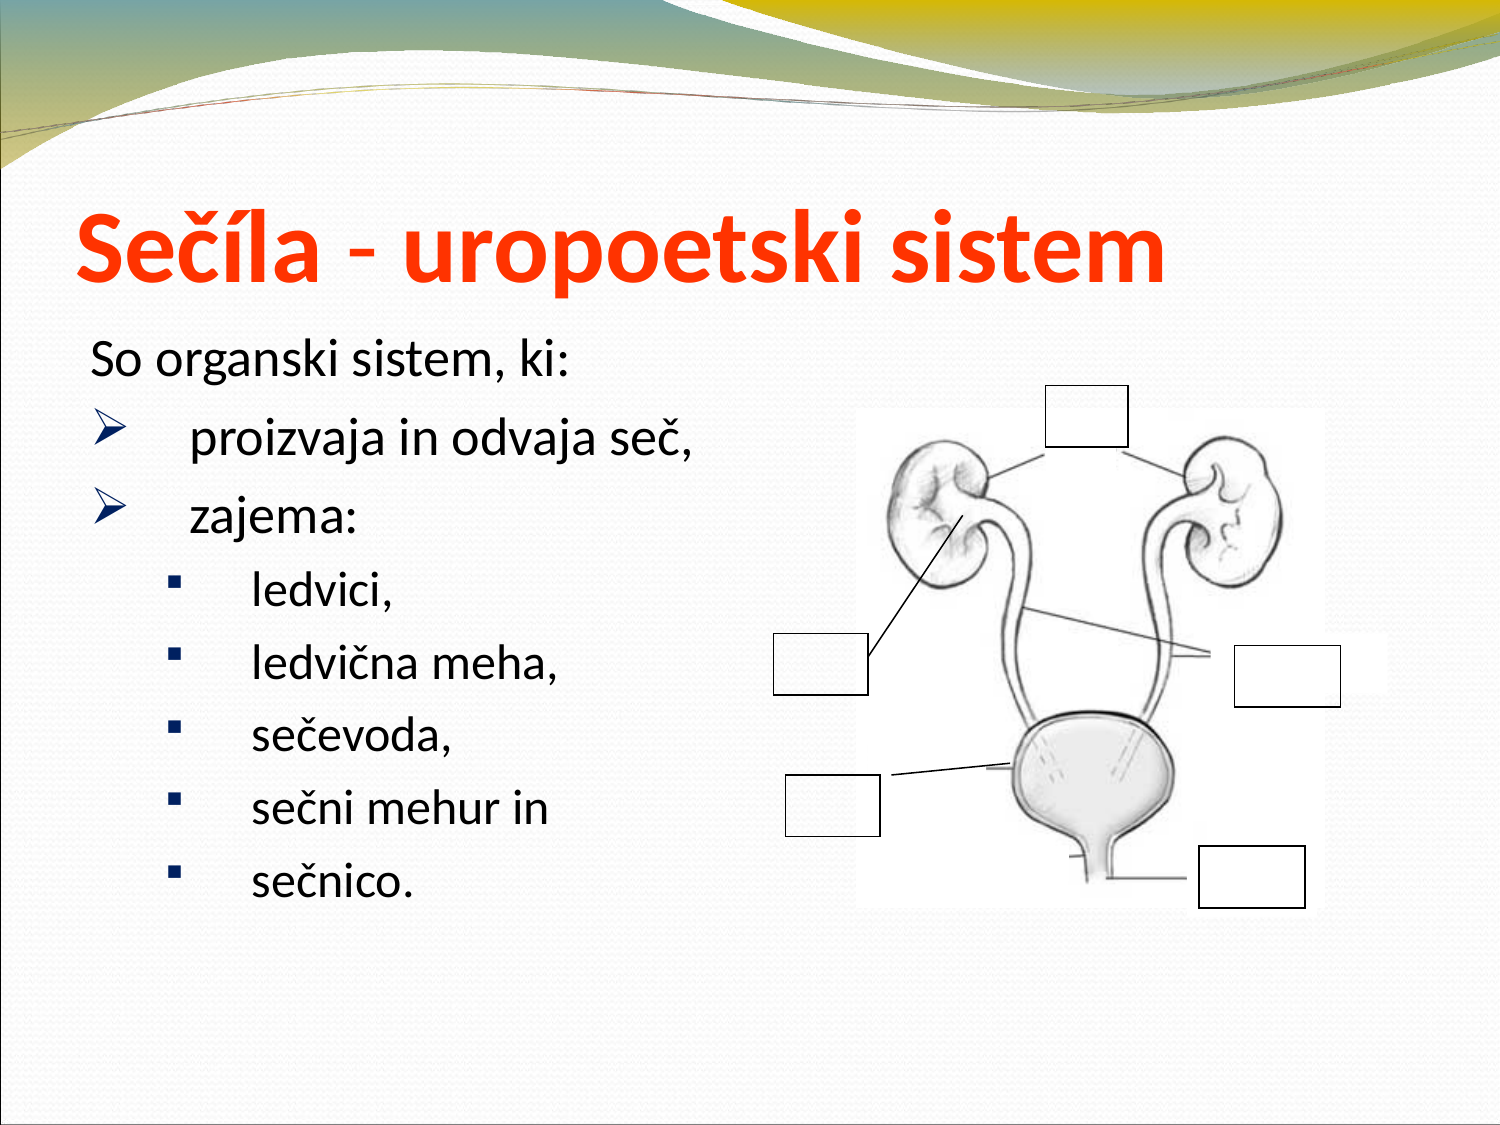

Sečíla - uropoetski sistem
So organski sistem, ki:
proizvaja in odvaja seč,
zajema:
ledvici,
ledvična meha,
sečevoda,
sečni mehur in
sečnico.